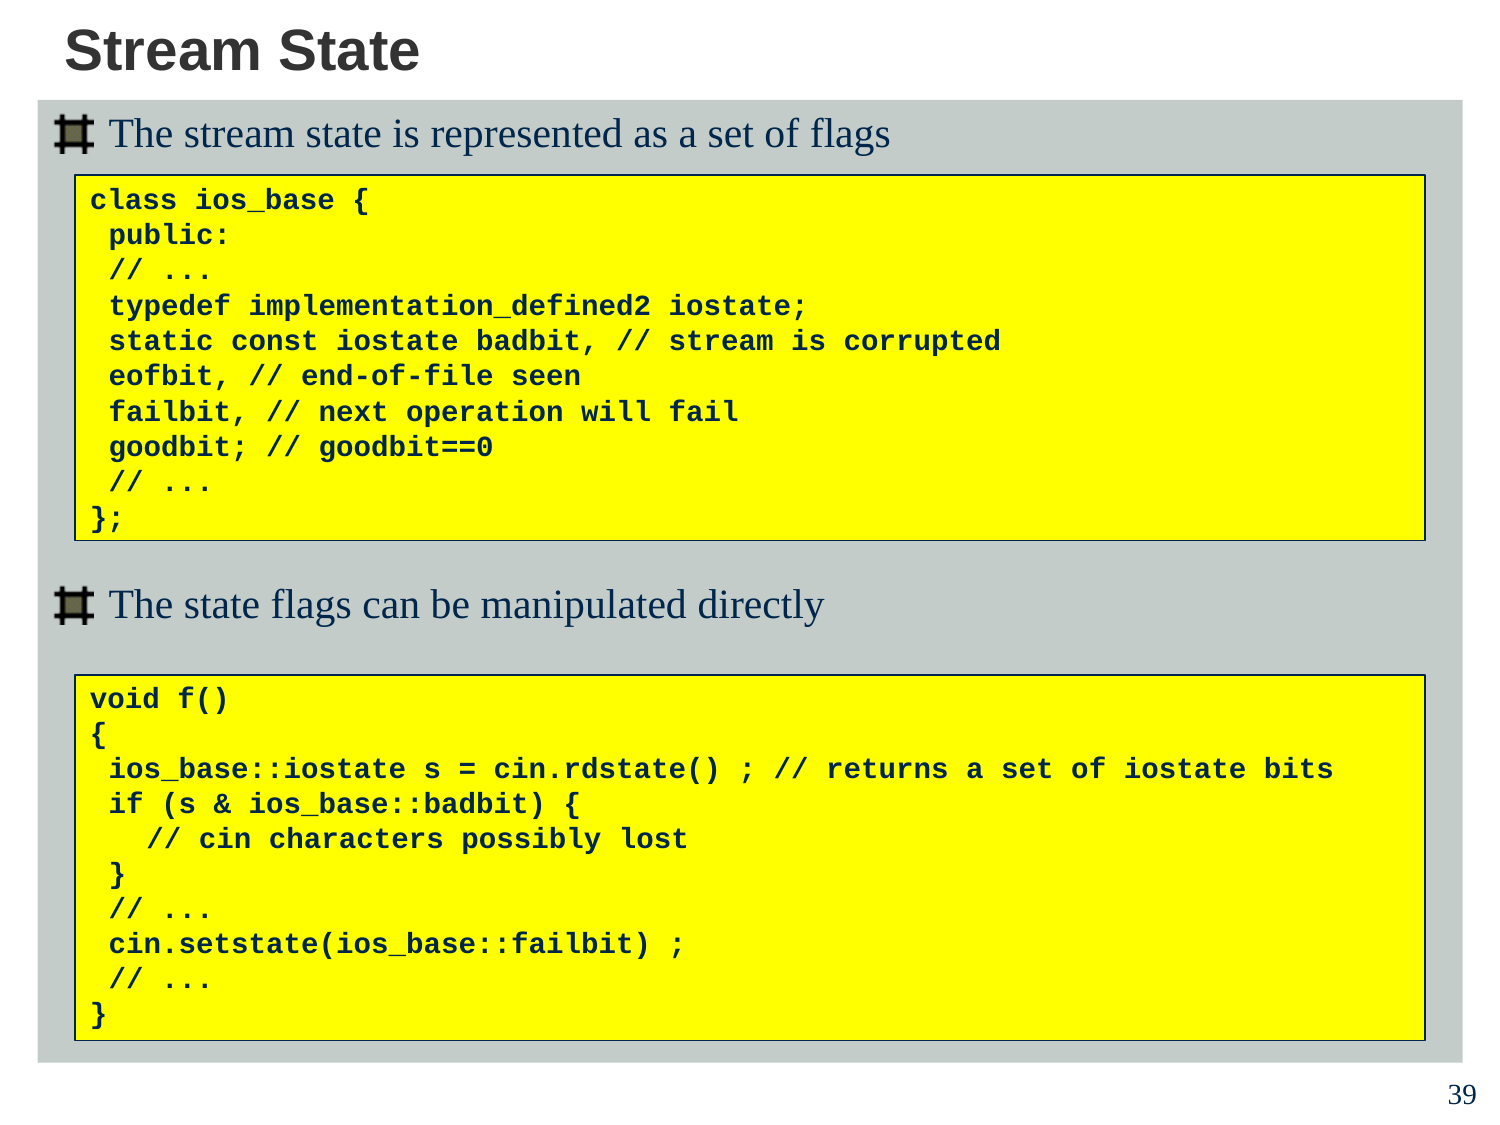

# Stream State
The stream state is represented as a set of flags
The state flags can be manipulated directly
class ios_base {
	public:
	// ...
	typedef implementation_defined2 iostate;
	static const iostate badbit, // stream is corrupted
	eofbit, // end-of-file seen
	failbit, // next operation will fail
	goodbit; // goodbit==0
	// ...
};
void f()
{
	ios_base::iostate s = cin.rdstate() ; // returns a set of iostate bits
	if (s & ios_base::badbit) {
		// cin characters possibly lost
	}
	// ...
	cin.setstate(ios_base::failbit) ;
	// ...
}